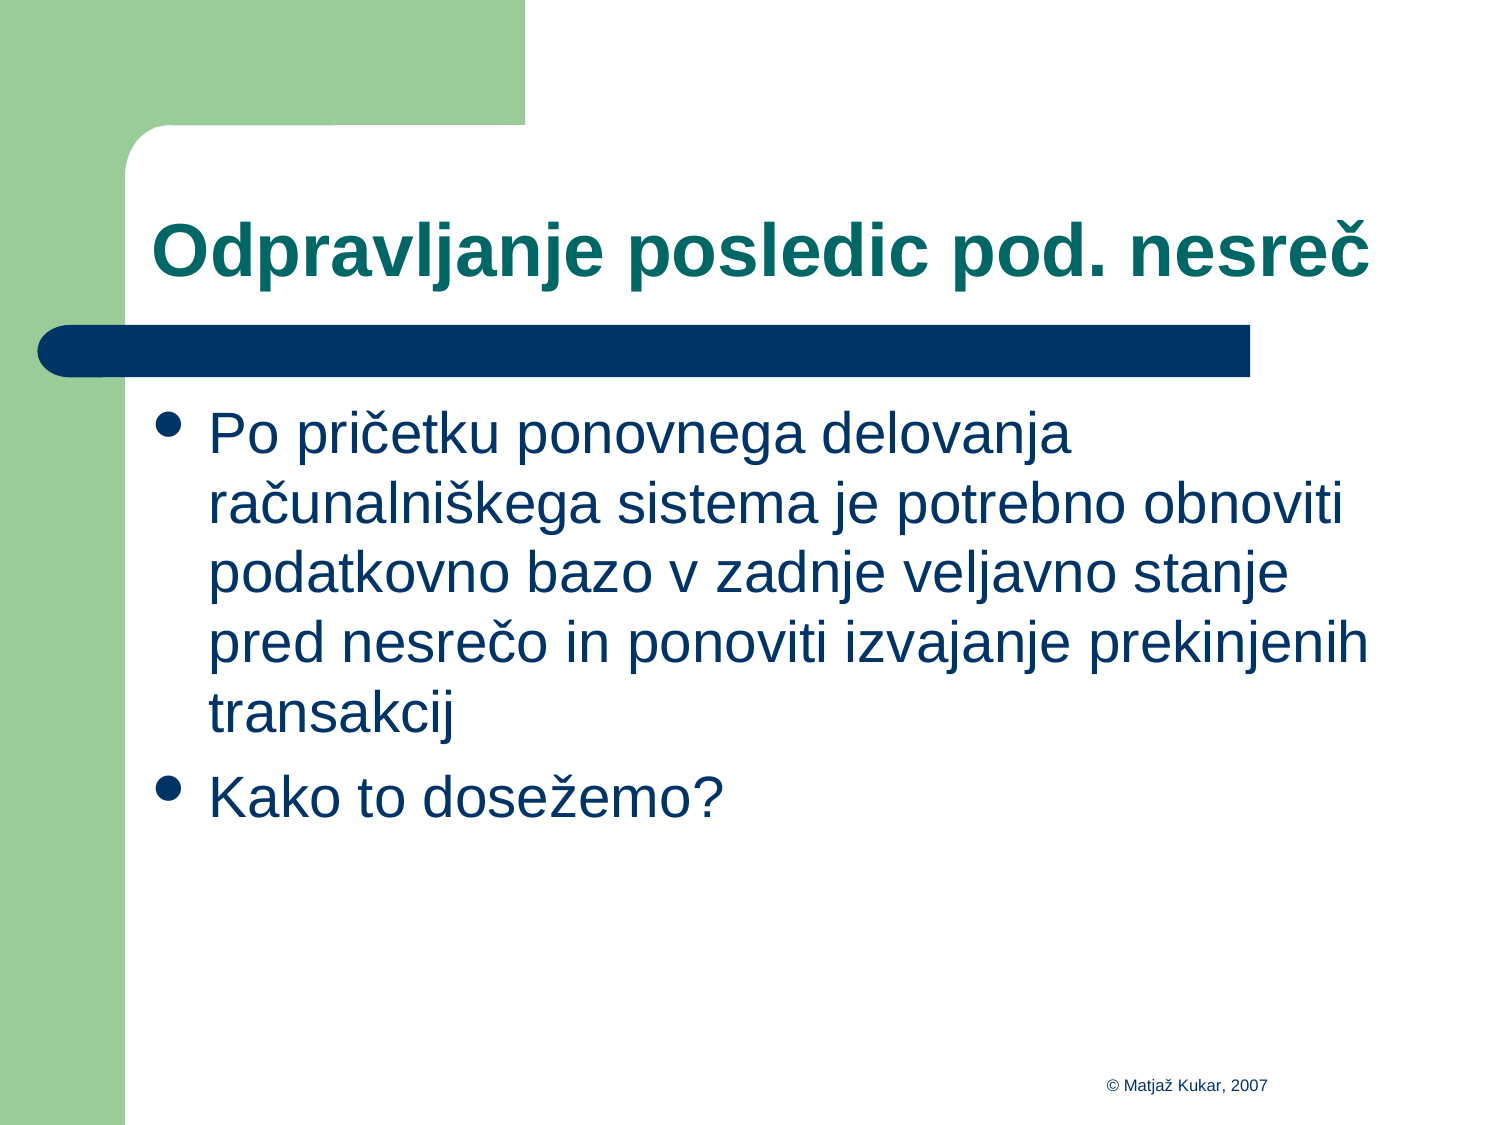

# Odpravljanje posledic pod. nesreč
Po pričetku ponovnega delovanja računalniškega sistema je potrebno obnoviti podatkovno bazo v zadnje veljavno stanje pred nesrečo in ponoviti izvajanje prekinjenih transakcij
Kako to dosežemo?
© Matjaž Kukar, 2007